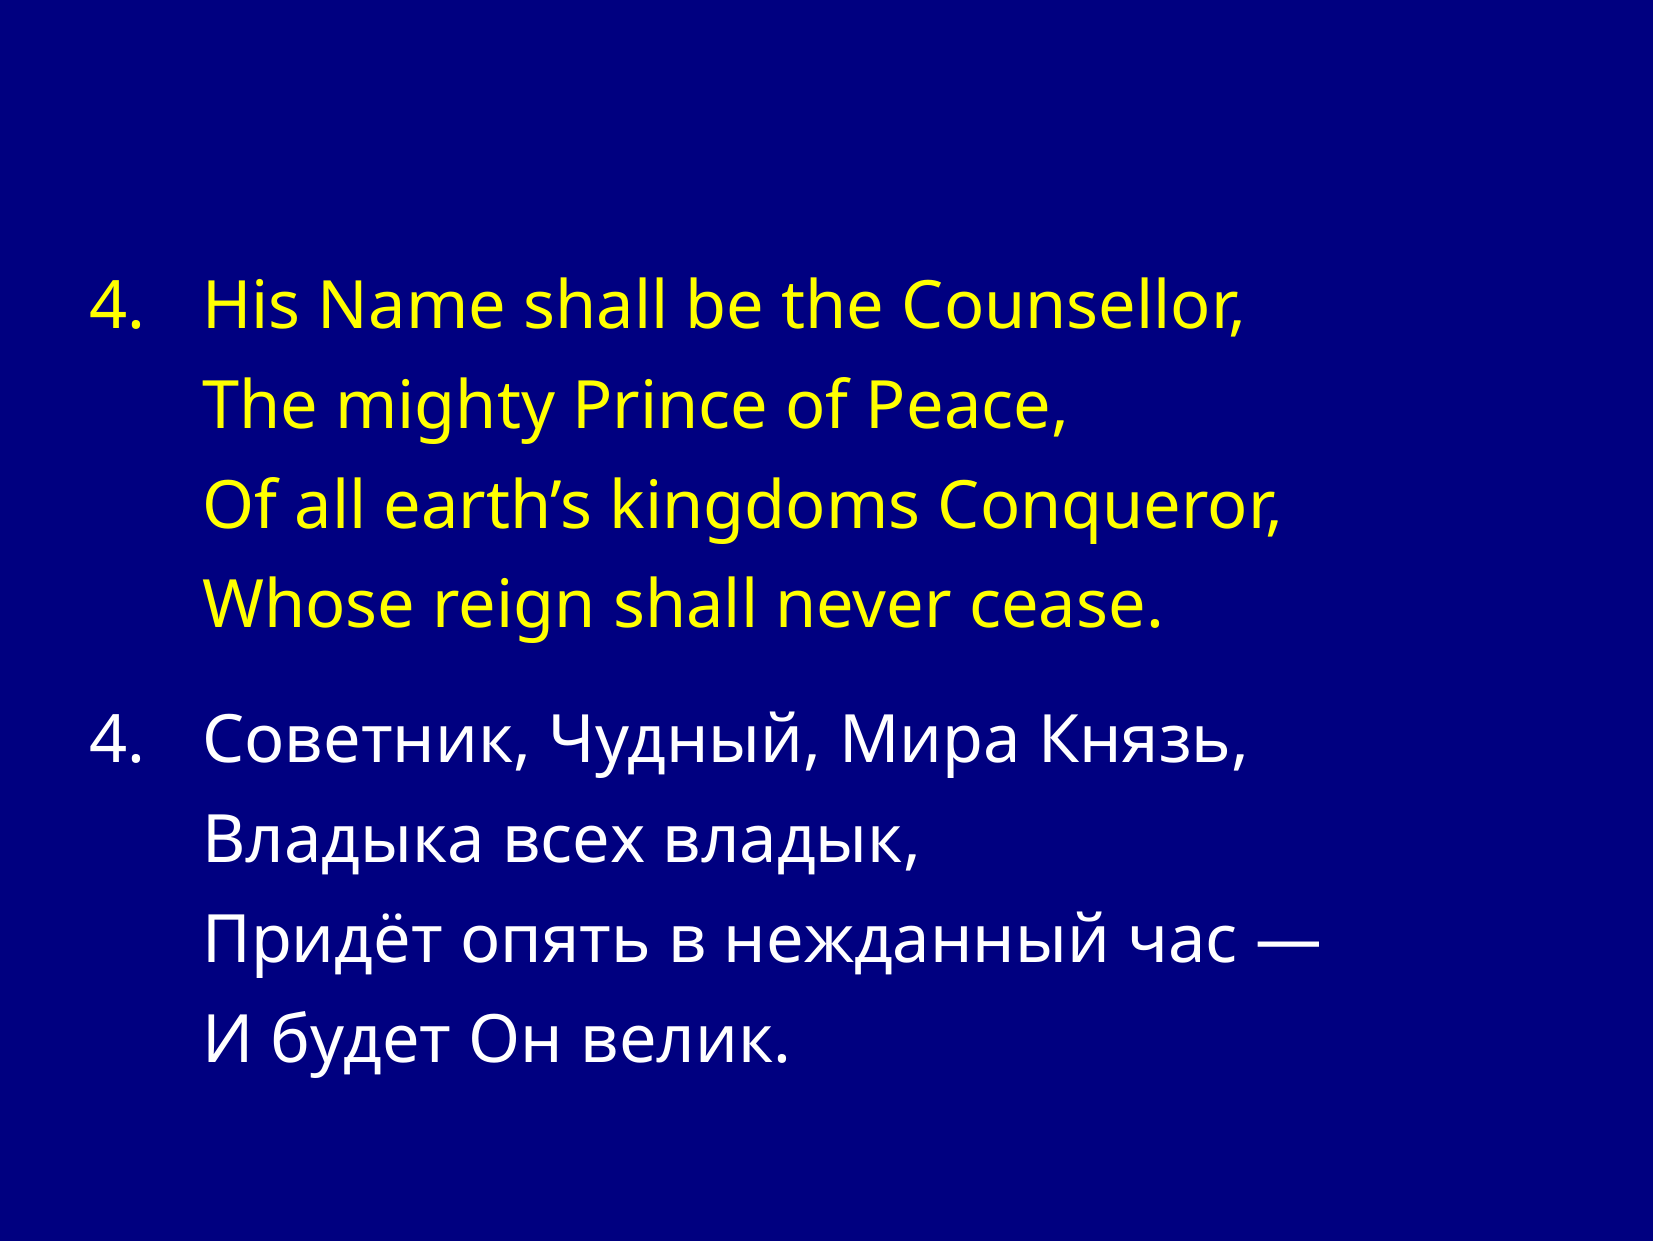

4.	His Name shall be the Counsellor,
	The mighty Prince of Peace,
	Of all earth’s kingdoms Conqueror,
	Whose reign shall never cease.
4.	Советник, Чудный, Мира Князь,
	Владыка всех владык,
	Придёт опять в нежданный час —
	И будет Он велик.